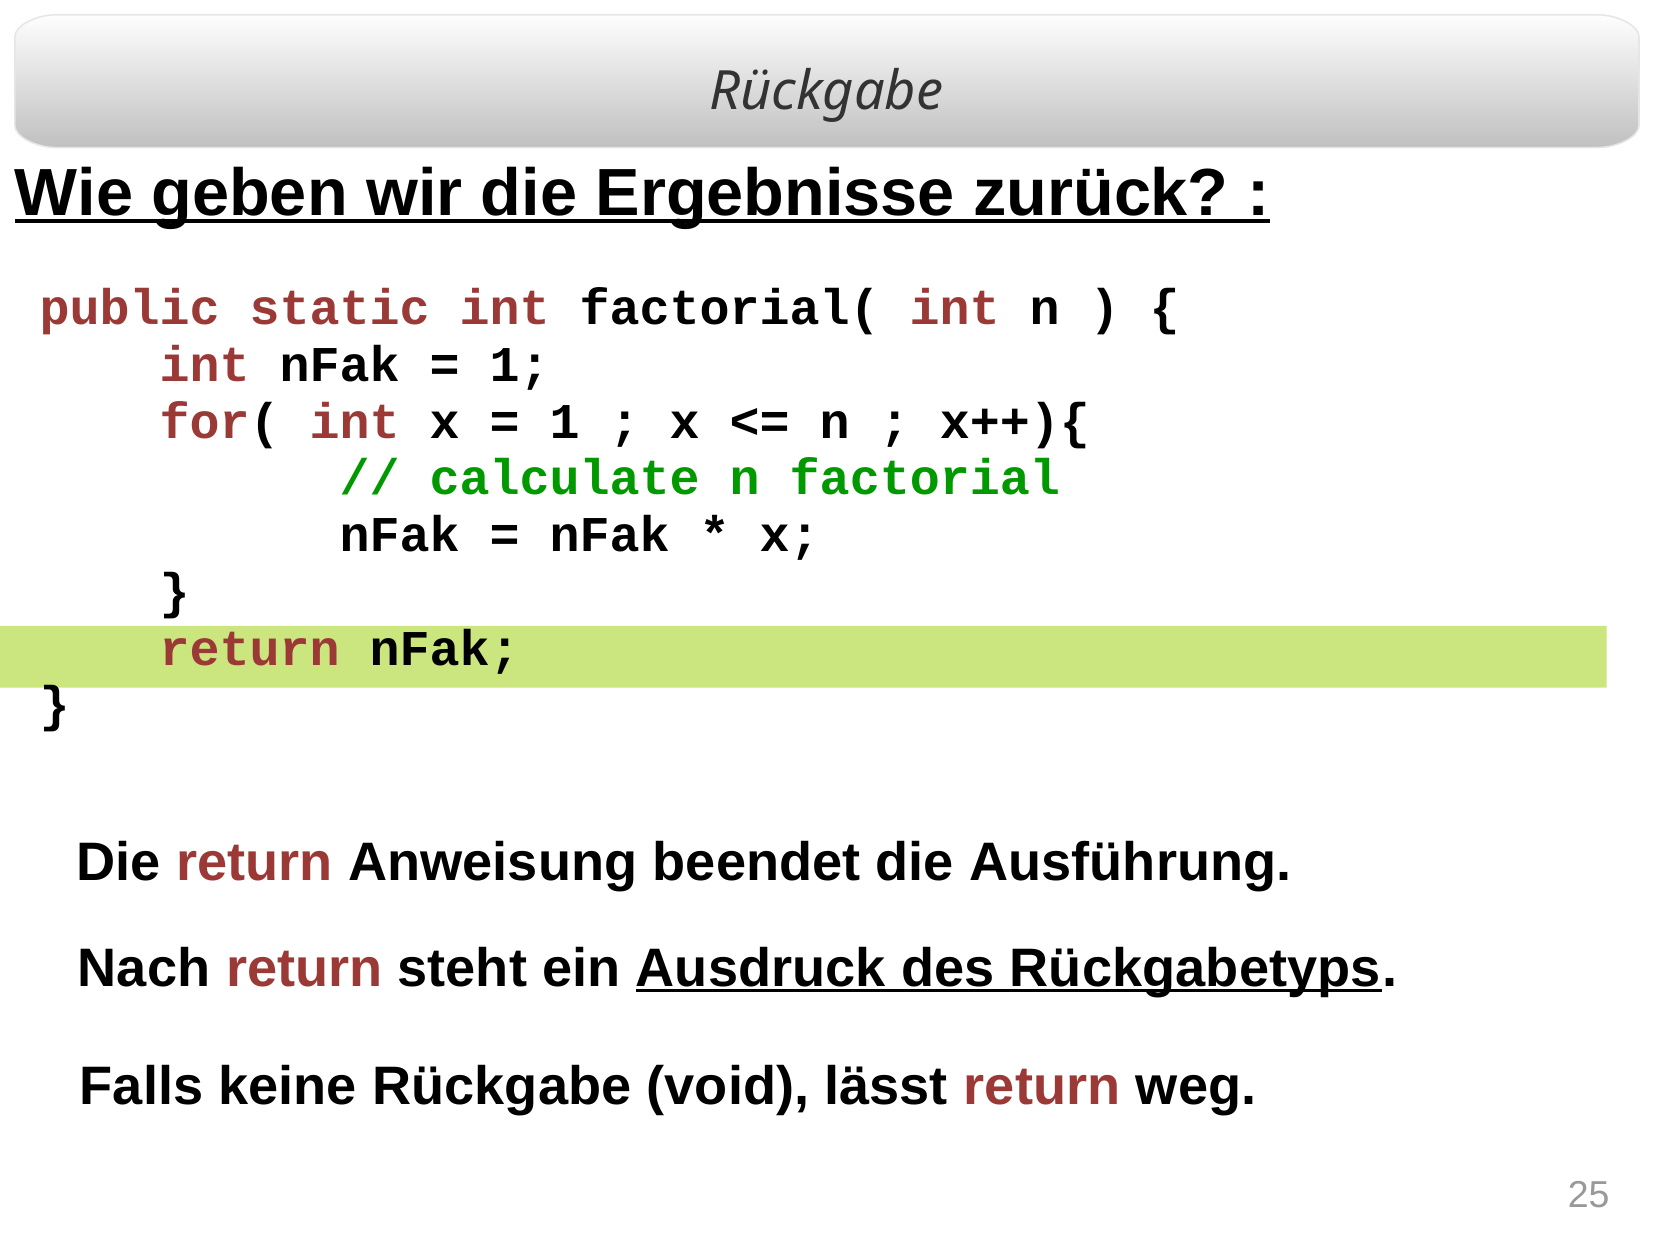

# Rückgabe
Wie geben wir die Ergebnisse zurück? :
public static int factorial( int n ) {
 int nFak = 1;
 for( int x = 1 ; x <= n ; x++){
		// calculate n factorial
		nFak = nFak * x;
 }
 return nFak;
}
 Die return Anweisung beendet die Ausführung.
 Nach return steht ein Ausdruck des Rückgabetyps.
 Falls keine Rückgabe (void), lässt return weg.